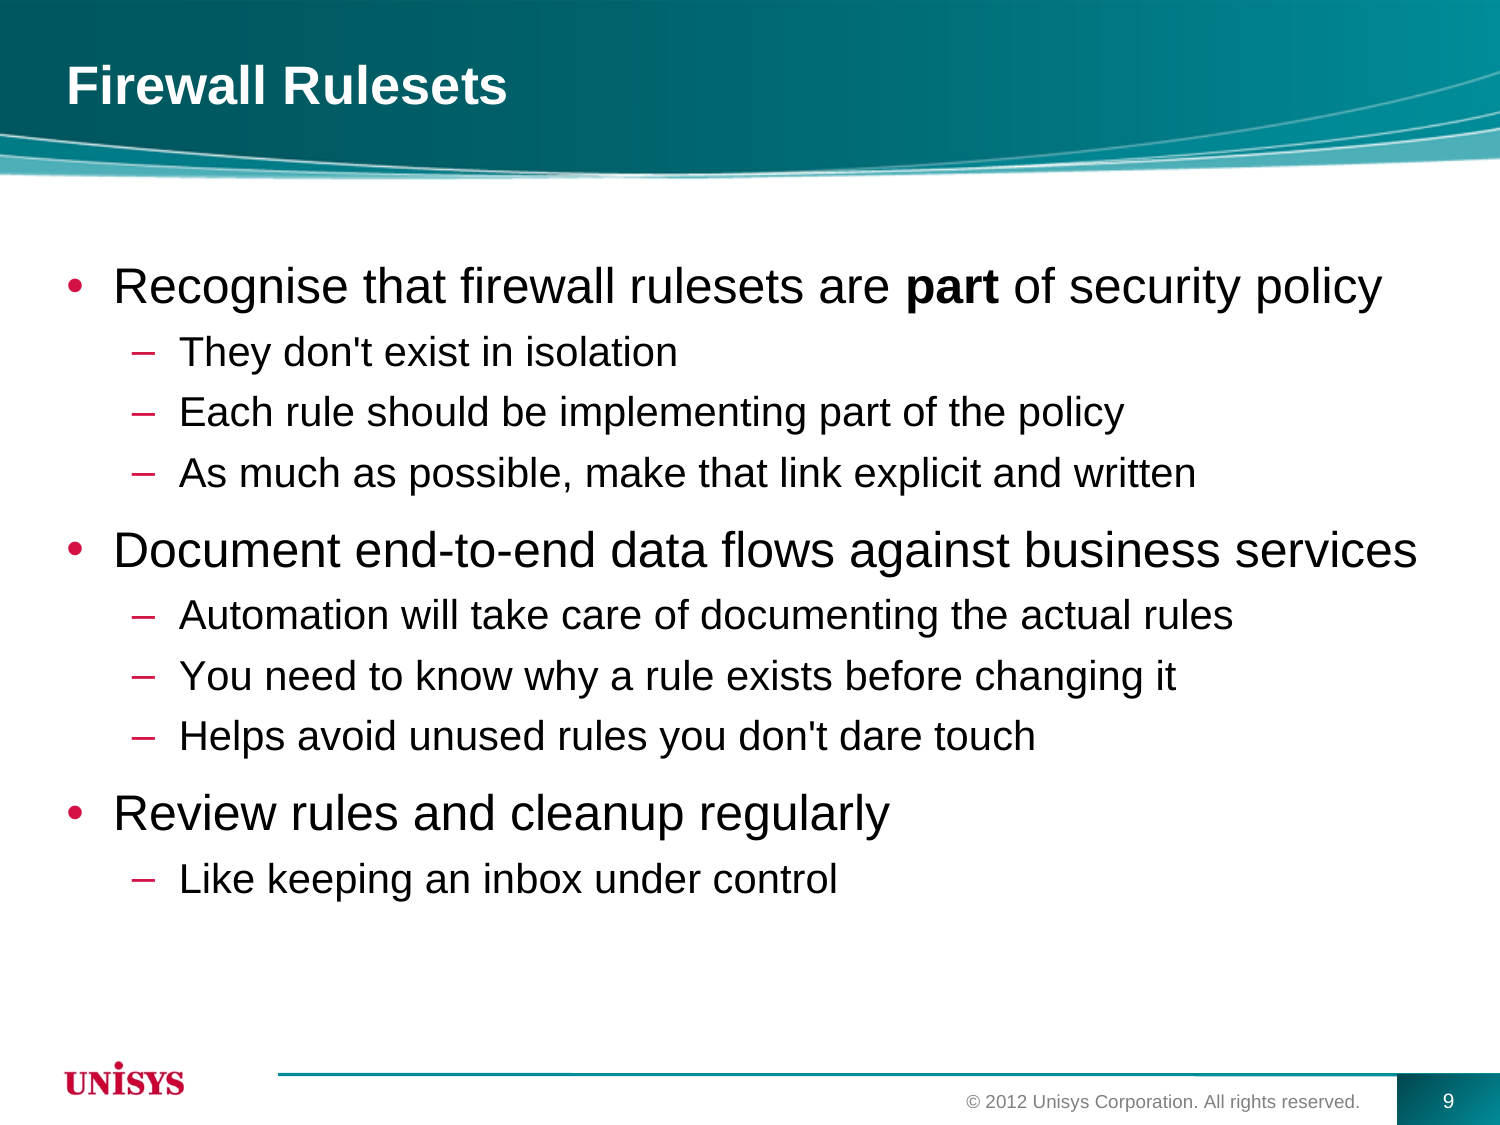

# Firewall Rulesets
Recognise that firewall rulesets are part of security policy
They don't exist in isolation
Each rule should be implementing part of the policy
As much as possible, make that link explicit and written
Document end-to-end data flows against business services
Automation will take care of documenting the actual rules
You need to know why a rule exists before changing it
Helps avoid unused rules you don't dare touch
Review rules and cleanup regularly
Like keeping an inbox under control